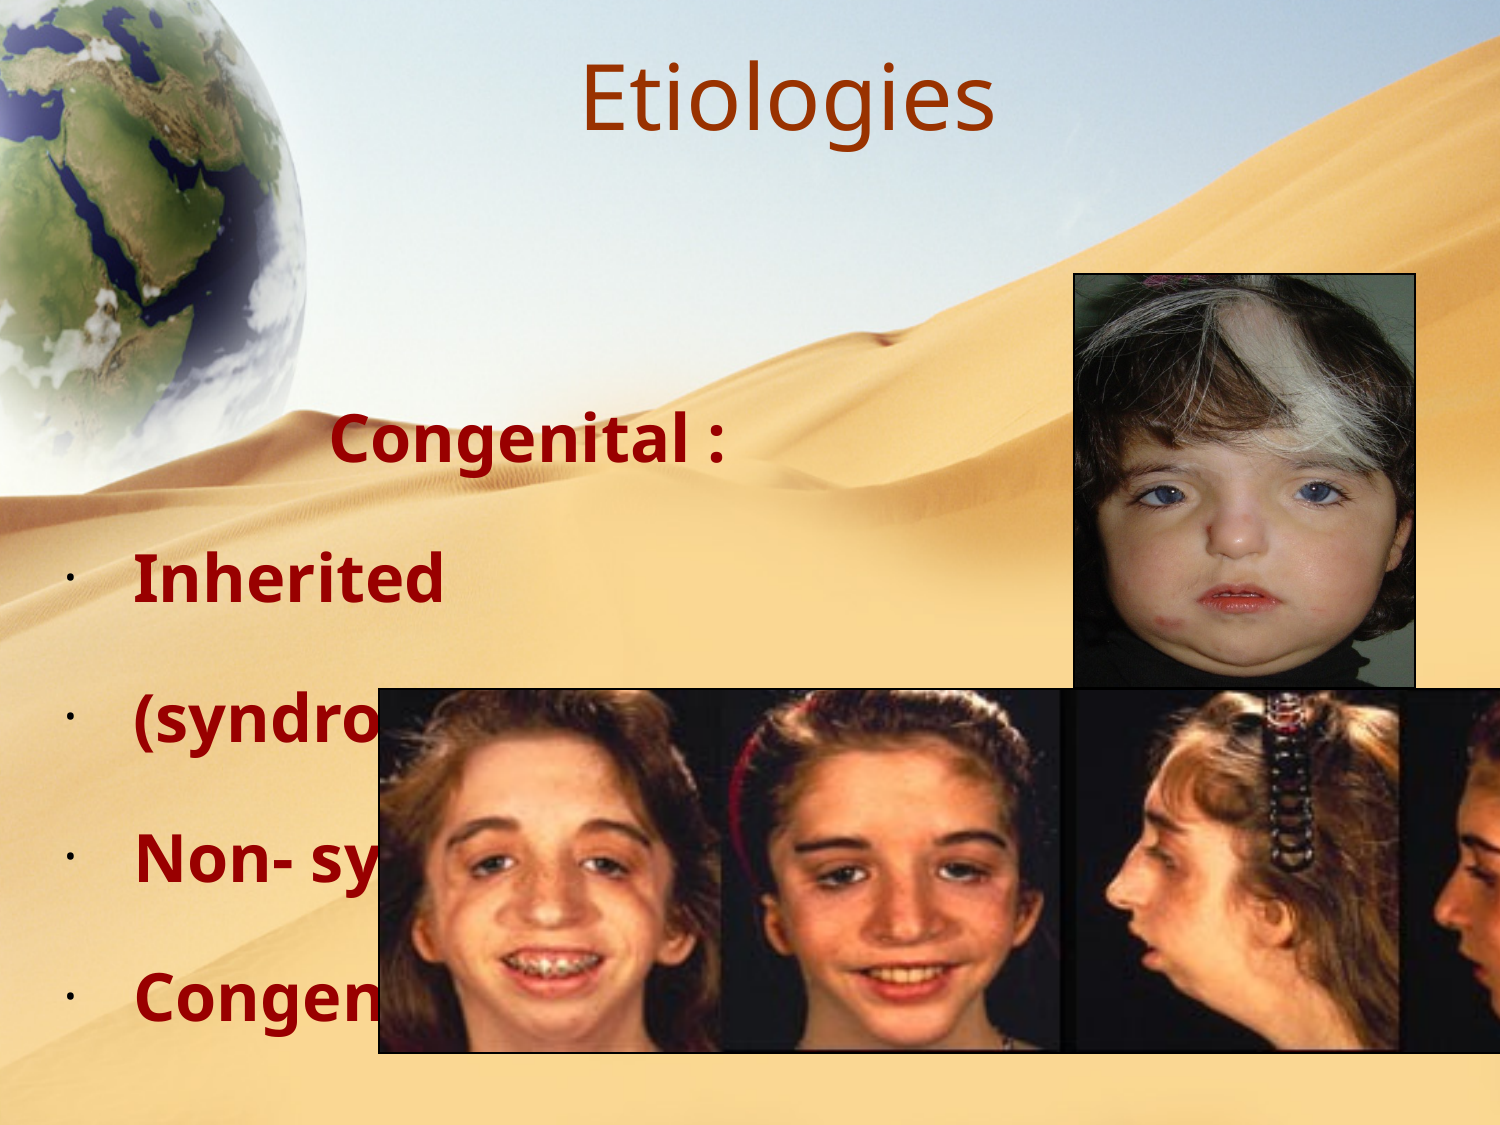

Etiologies
 Congenital :
Inherited
(syndromic less common
Non- syndromic common
Congenital infection (TORCH)